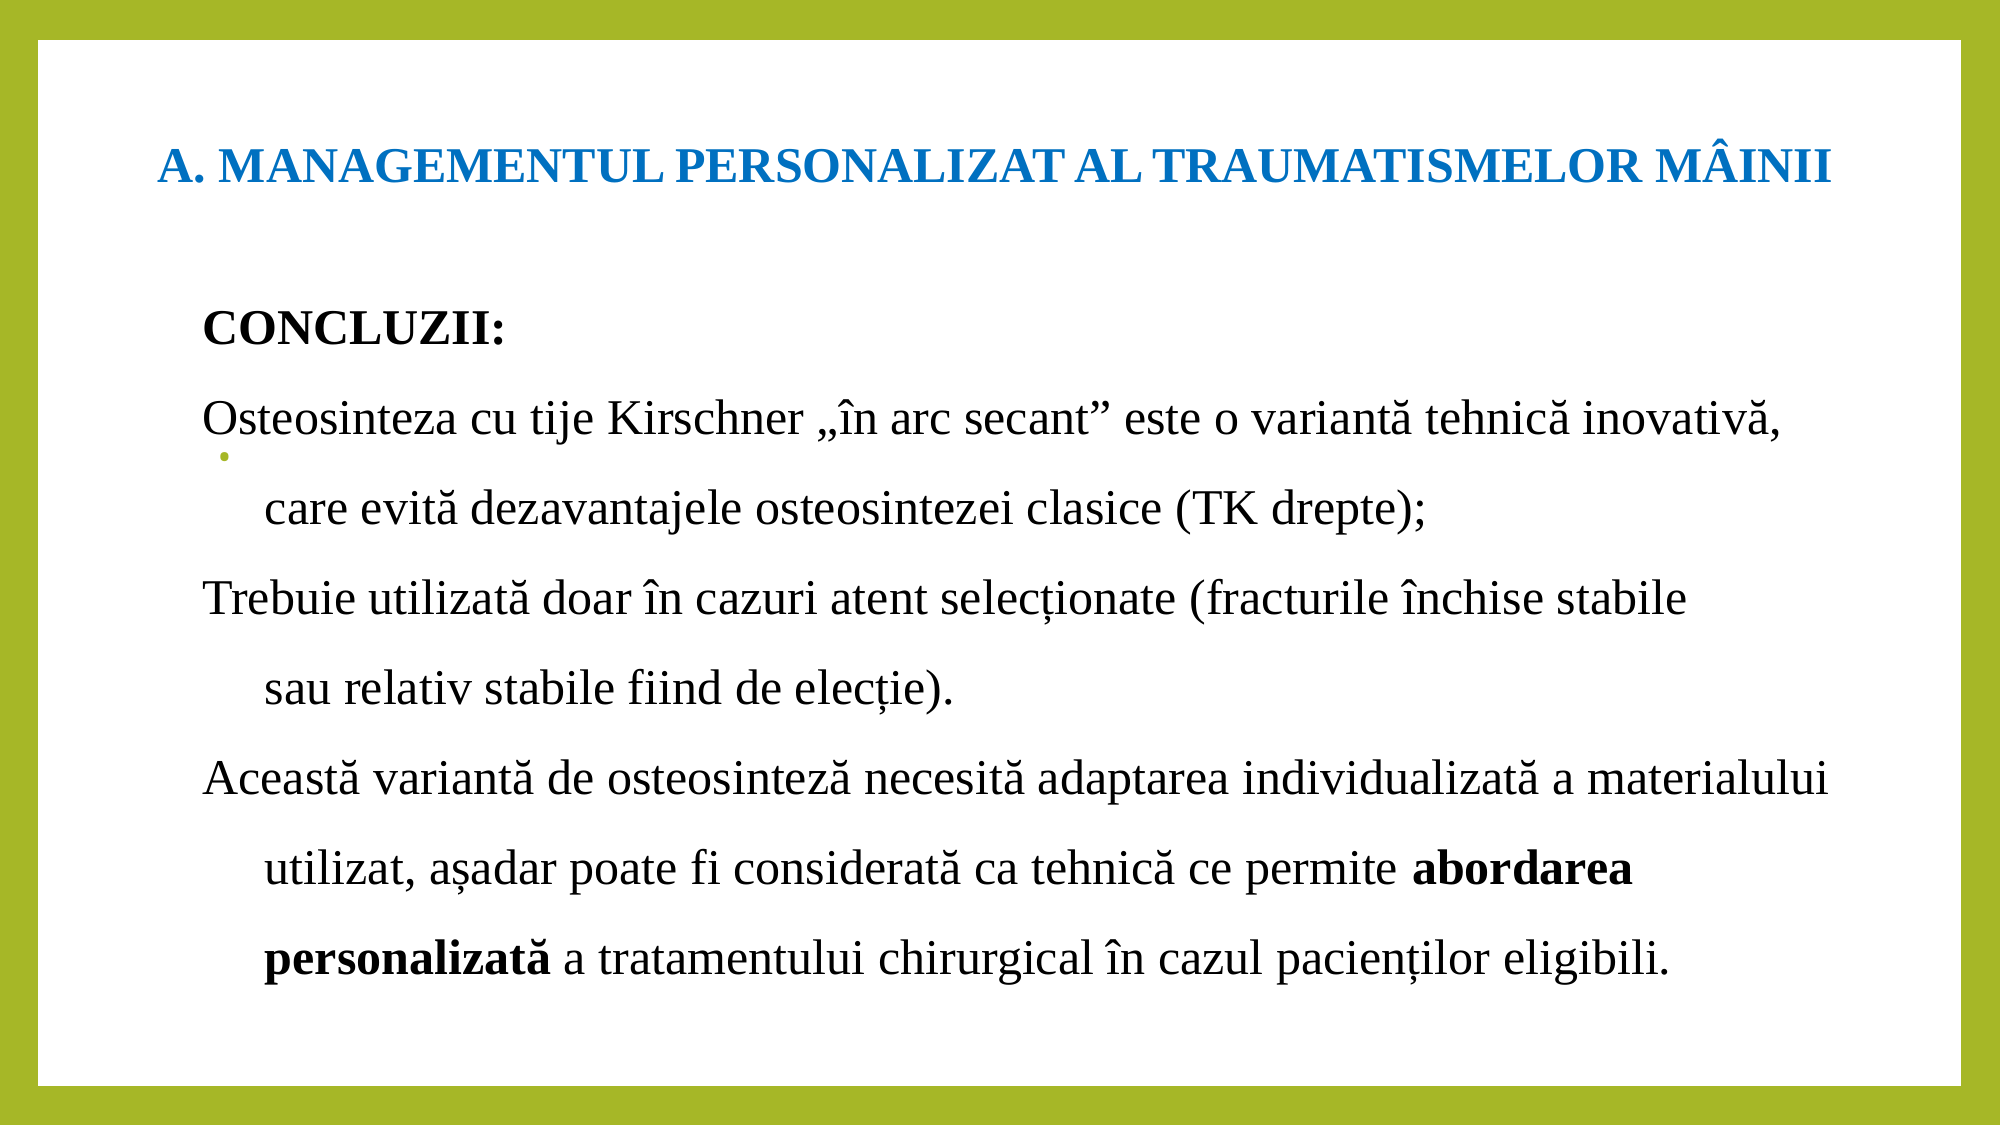

# A. MANAGEMENTUL PERSONALIZAT AL TRAUMATISMELOR MÂINII
CONCLUZII:
Osteosinteza cu tije Kirschner „în arc secant” este o variantă tehnică inovativă,
 care evită dezavantajele osteosintezei clasice (TK drepte);
Trebuie utilizată doar în cazuri atent selecționate (fracturile închise stabile
 sau relativ stabile fiind de elecție).
Această variantă de osteosinteză necesită adaptarea individualizată a materialului
 utilizat, așadar poate fi considerată ca tehnică ce permite abordarea
 personalizată a tratamentului chirurgical în cazul pacienților eligibili.